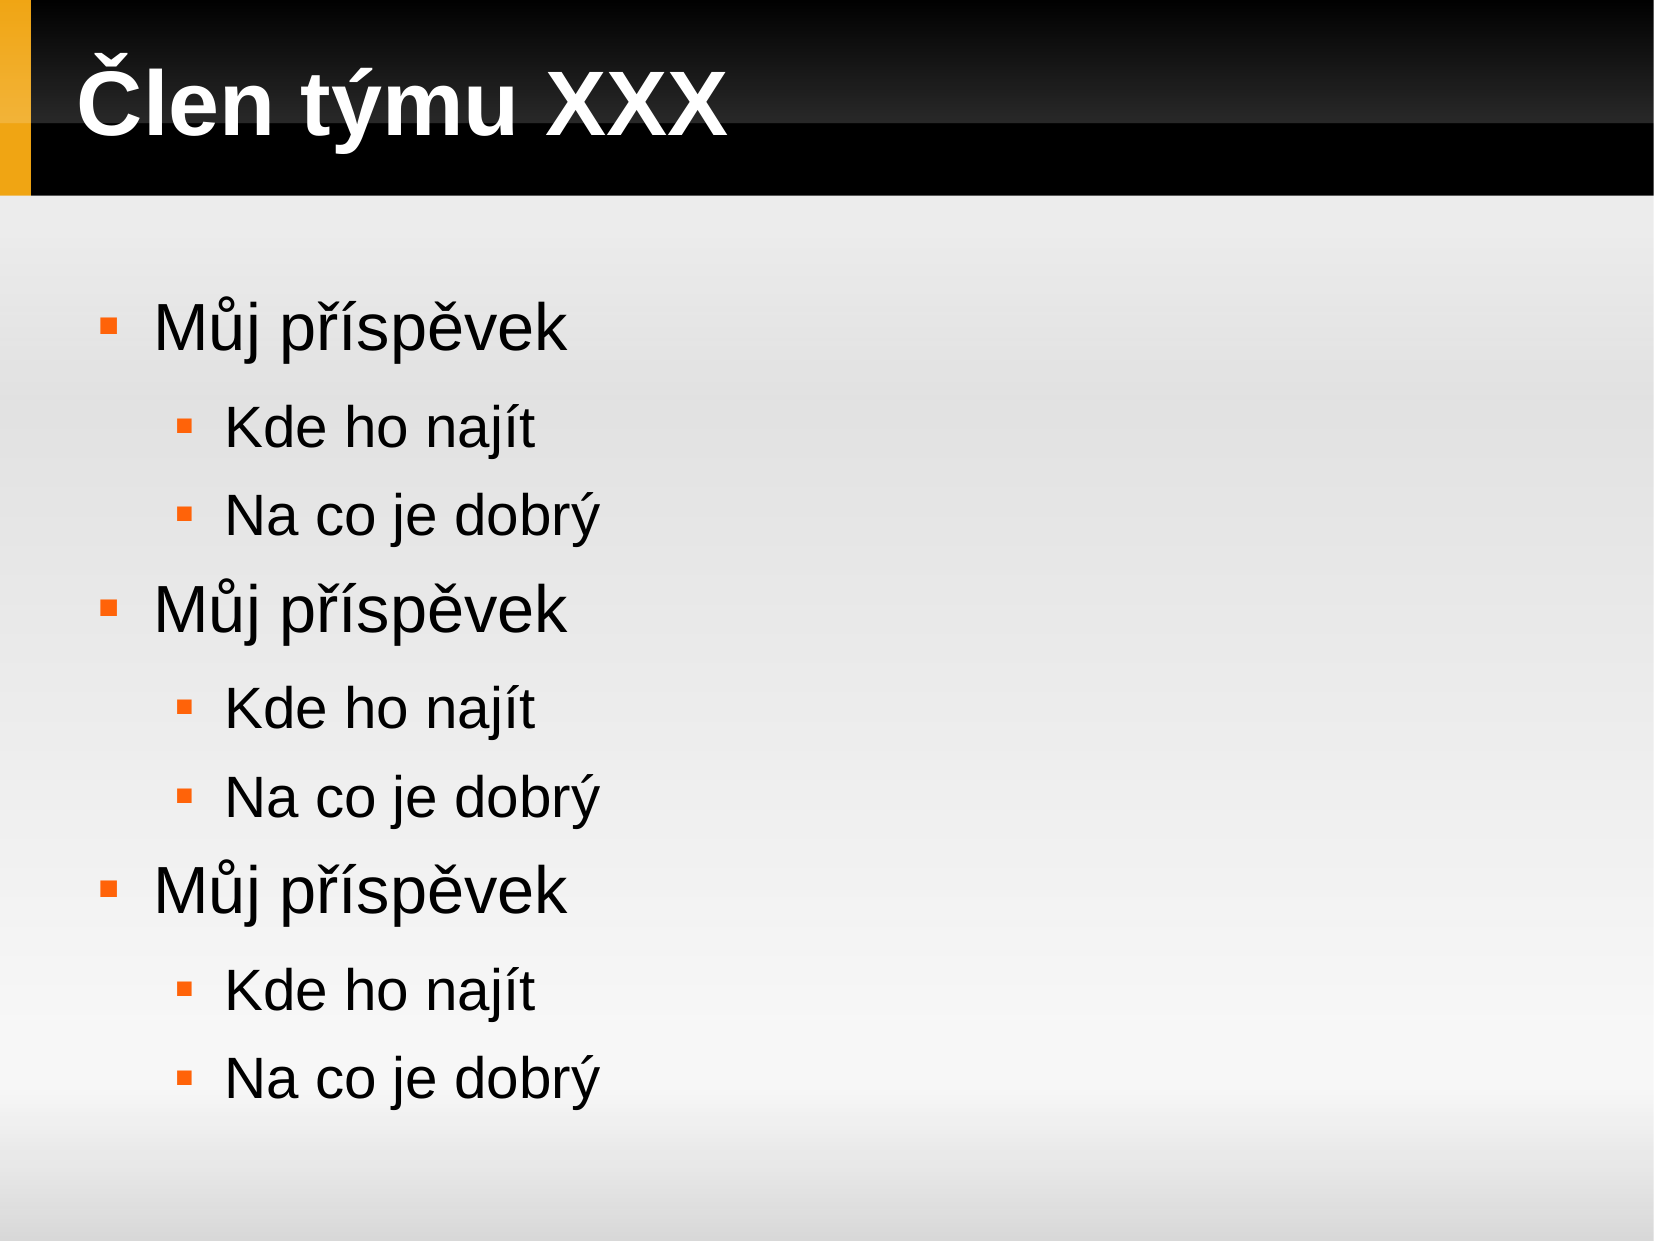

# Člen týmu XXX
Můj příspěvek
Kde ho najít
Na co je dobrý
Můj příspěvek
Kde ho najít
Na co je dobrý
Můj příspěvek
Kde ho najít
Na co je dobrý